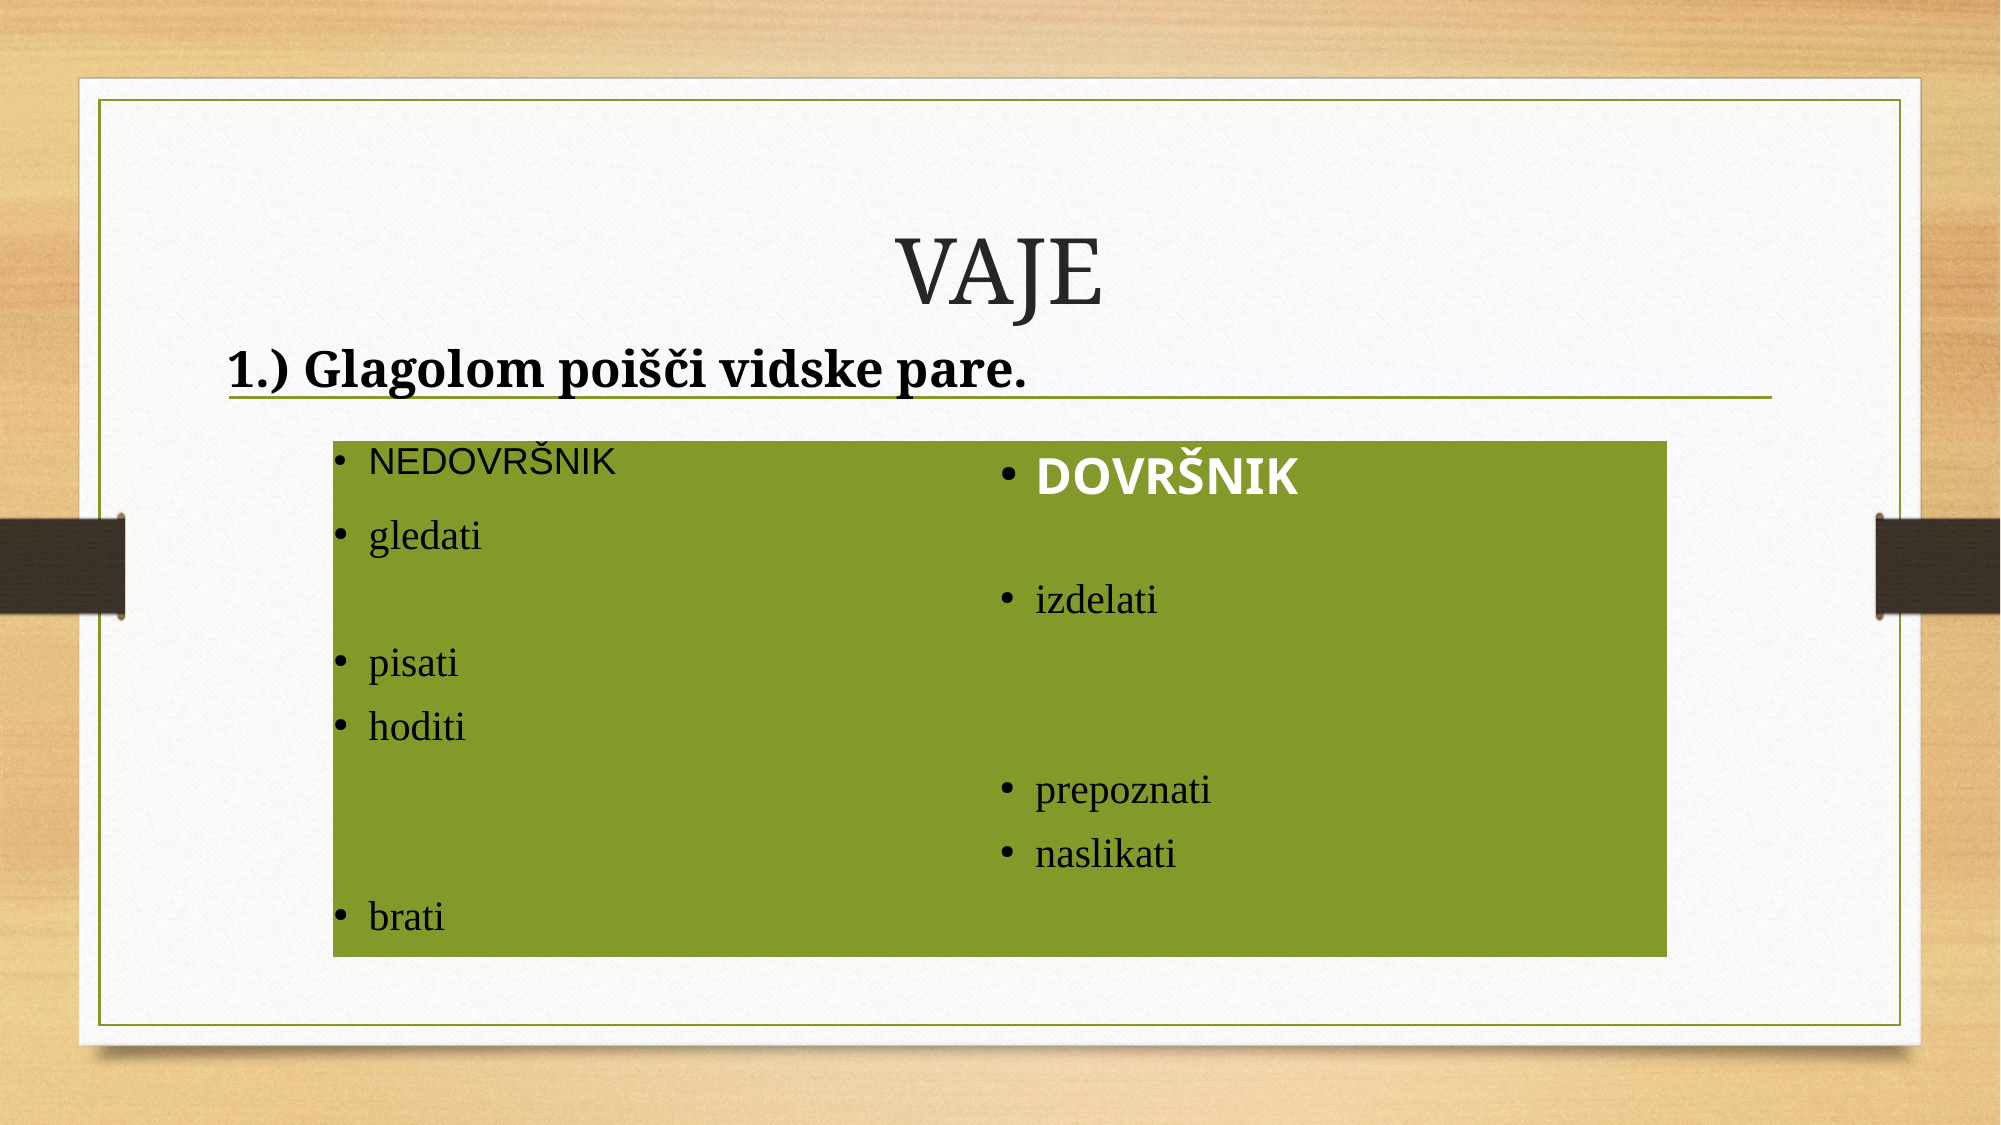

# VAJE
1.) Glagolom poišči vidske pare.
| NEDOVRŠNIK | DOVRŠNIK |
| --- | --- |
| gledati | |
| | izdelati |
| pisati | |
| hoditi | |
| | prepoznati |
| | naslikati |
| brati | |